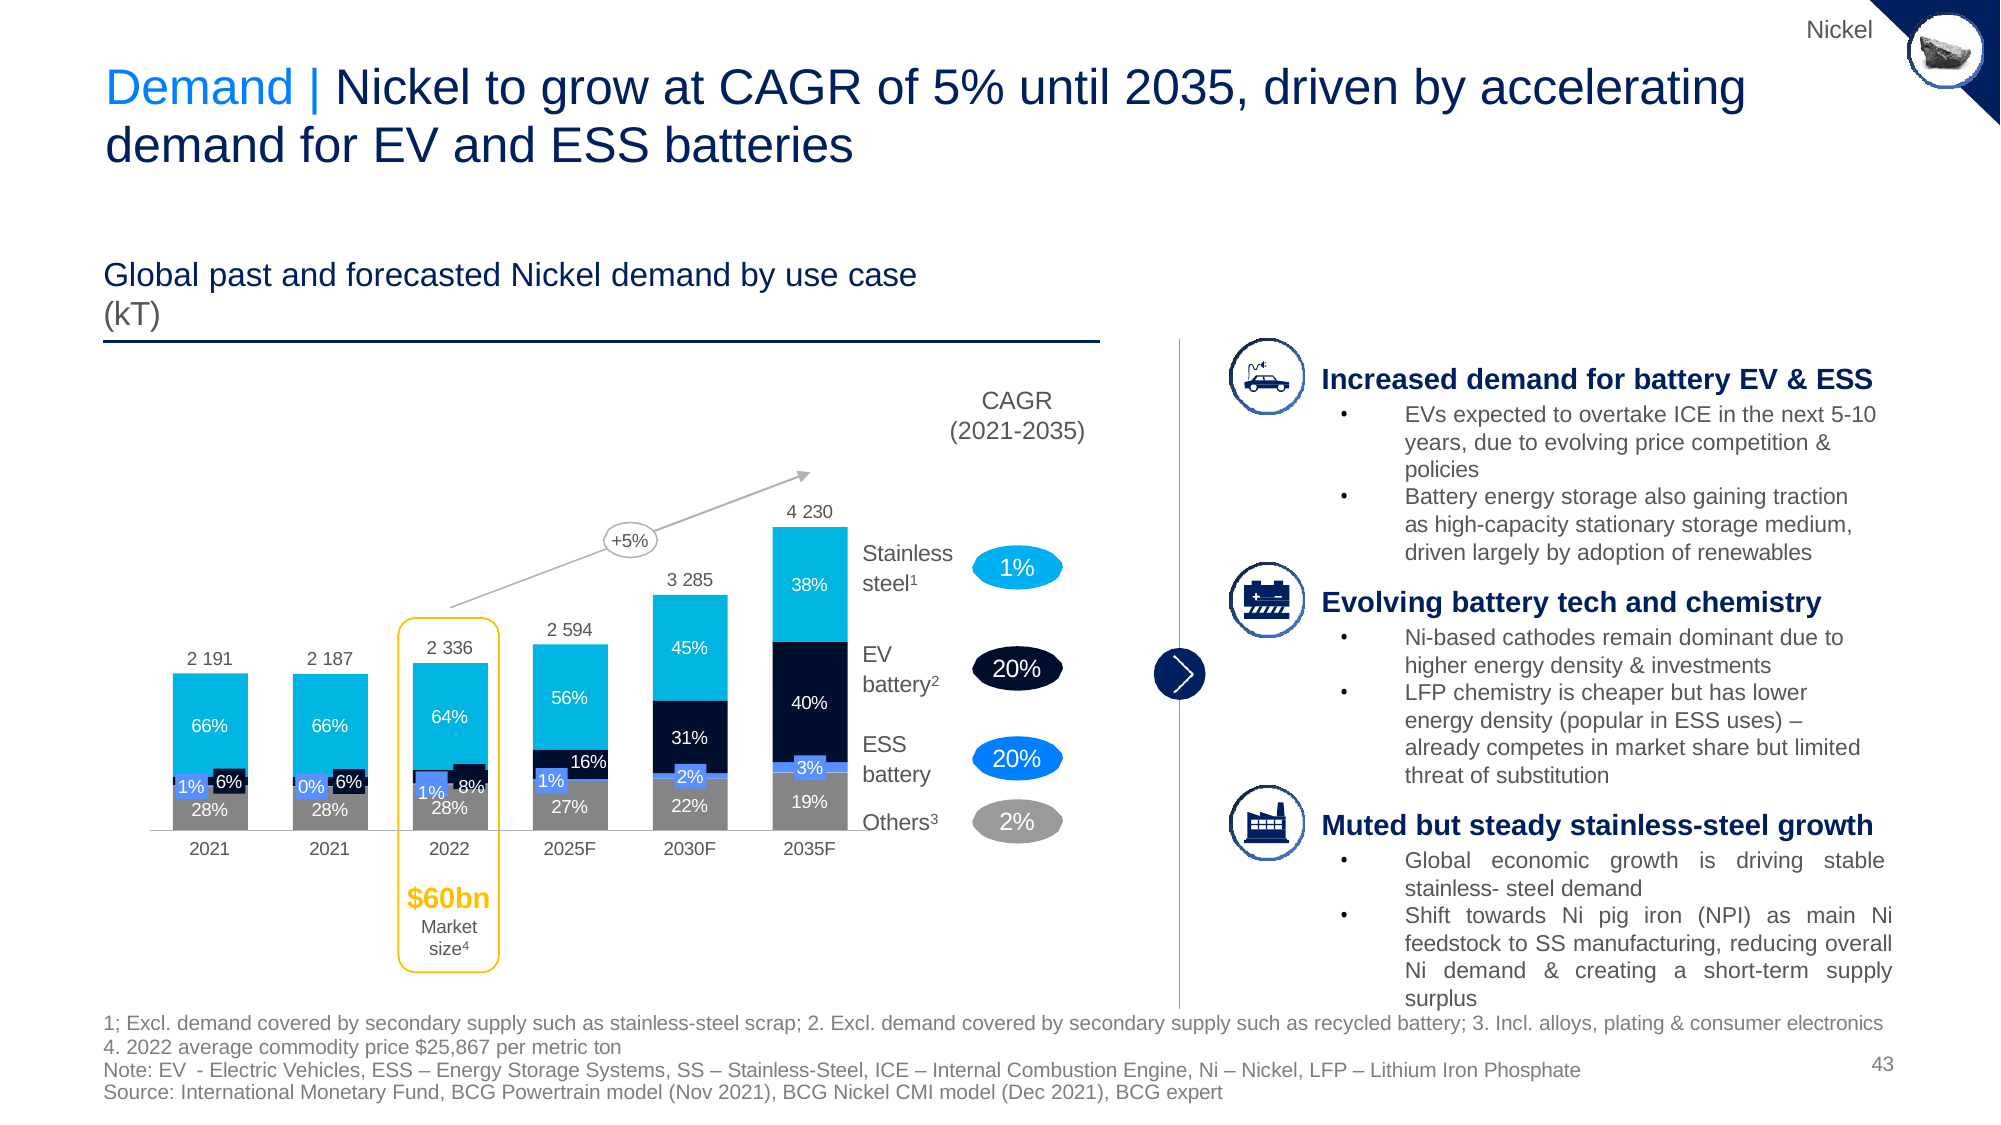

Nickel
# Demand | Nickel to grow at CAGR of 5% until 2035, driven by accelerating
demand for EV and ESS batteries
Global past and forecasted Nickel demand by use case (kT)
Increased demand for battery EV & ESS
CAGR (2021-2035)
	EVs expected to overtake ICE in the next 5-10 years, due to evolving price competition & policies
	Battery energy storage also gaining traction as high-capacity stationary storage medium, driven largely by adoption of renewables
4 230
+5%
Stainless steel1
1%
3 285
38%
Evolving battery tech and chemistry
2 594
	Ni-based cathodes remain dominant due to higher energy density & investments
	LFP chemistry is cheaper but has lower energy density (popular in ESS uses) – already competes in market share but limited threat of substitution
2 336
45%
EV
battery2
2 191
2 187
20%
56%
40%
64%
66%
66%
31%
ESS
battery
20%
16%
1%
3%
2%
1% 8%
6%
6%
1%
0%
19%
22%
27%
28%
28%
28%
2%
Muted but steady stainless-steel growth
Others3
2021
2021
2022
2025F
2030F
2035F
	Global economic growth is driving stable stainless- steel demand
	Shift towards Ni pig iron (NPI) as main Ni feedstock to SS manufacturing, reducing overall Ni demand & creating a short-term supply surplus
$60bn
Market size4
1; Excl. demand covered by secondary supply such as stainless-steel scrap; 2. Excl. demand covered by secondary supply such as recycled battery; 3. Incl. alloys, plating & consumer electronics
4. 2022 average commodity price $25,867 per metric ton
43
Note: EV - Electric Vehicles, ESS – Energy Storage Systems, SS – Stainless-Steel, ICE – Internal Combustion Engine, Ni – Nickel, LFP – Lithium Iron Phosphate Source: International Monetary Fund, BCG Powertrain model (Nov 2021), BCG Nickel CMI model (Dec 2021), BCG expert